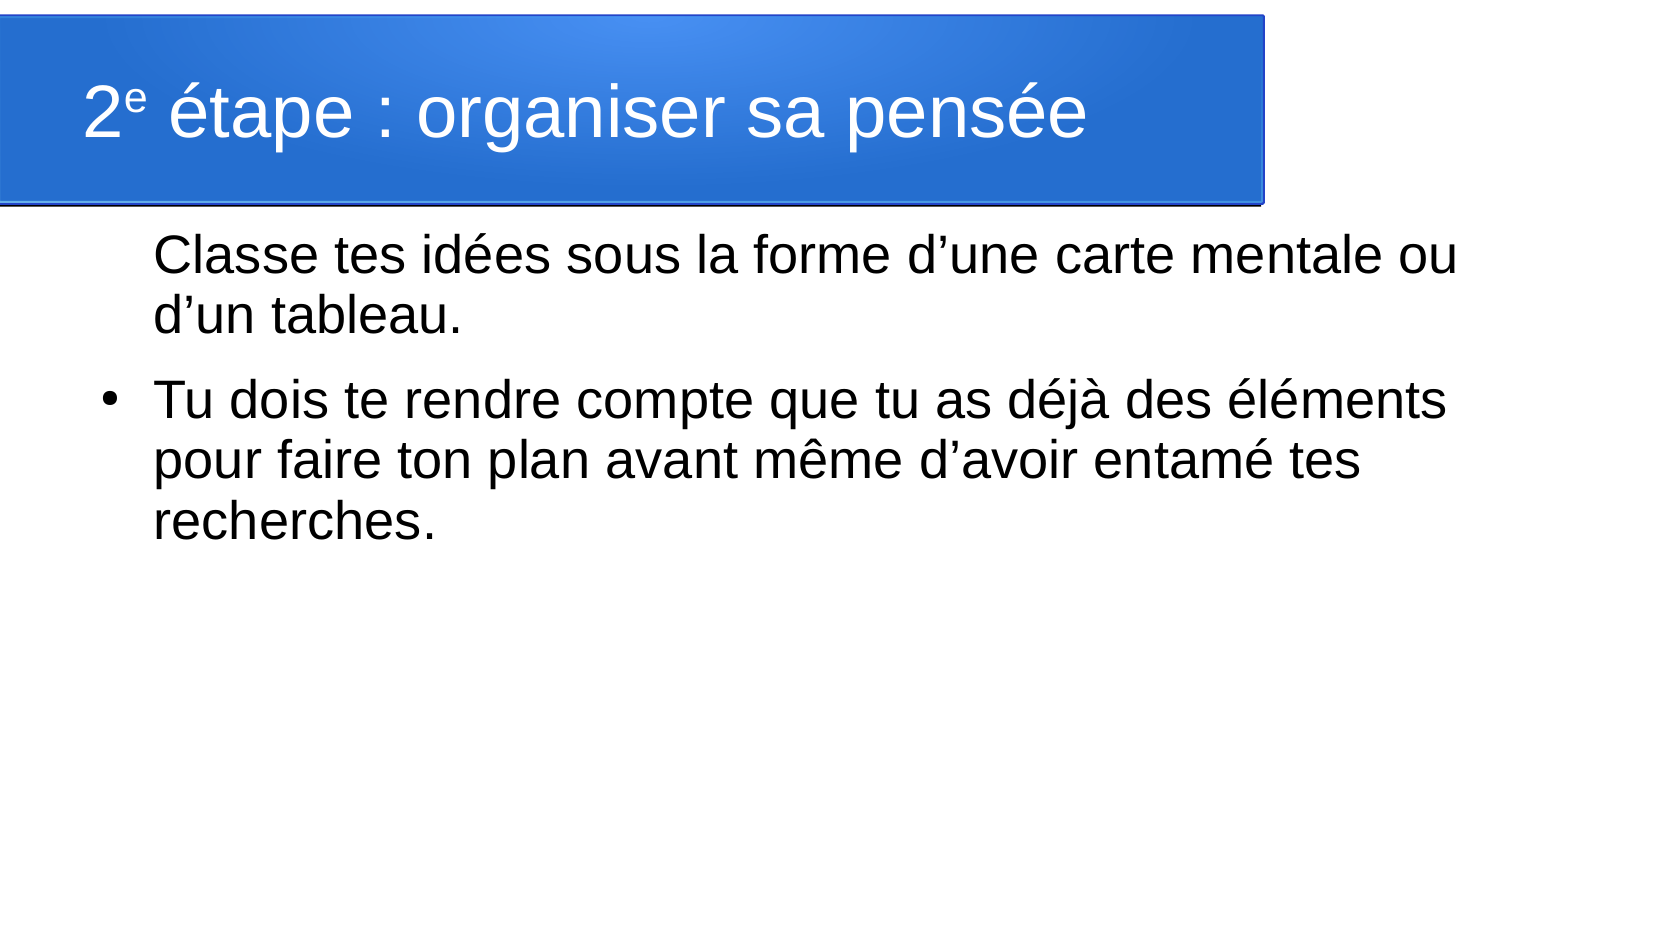

# 2e étape : organiser sa pensée
Classe tes idées sous la forme d’une carte mentale ou d’un tableau.
Tu dois te rendre compte que tu as déjà des éléments pour faire ton plan avant même d’avoir entamé tes recherches.